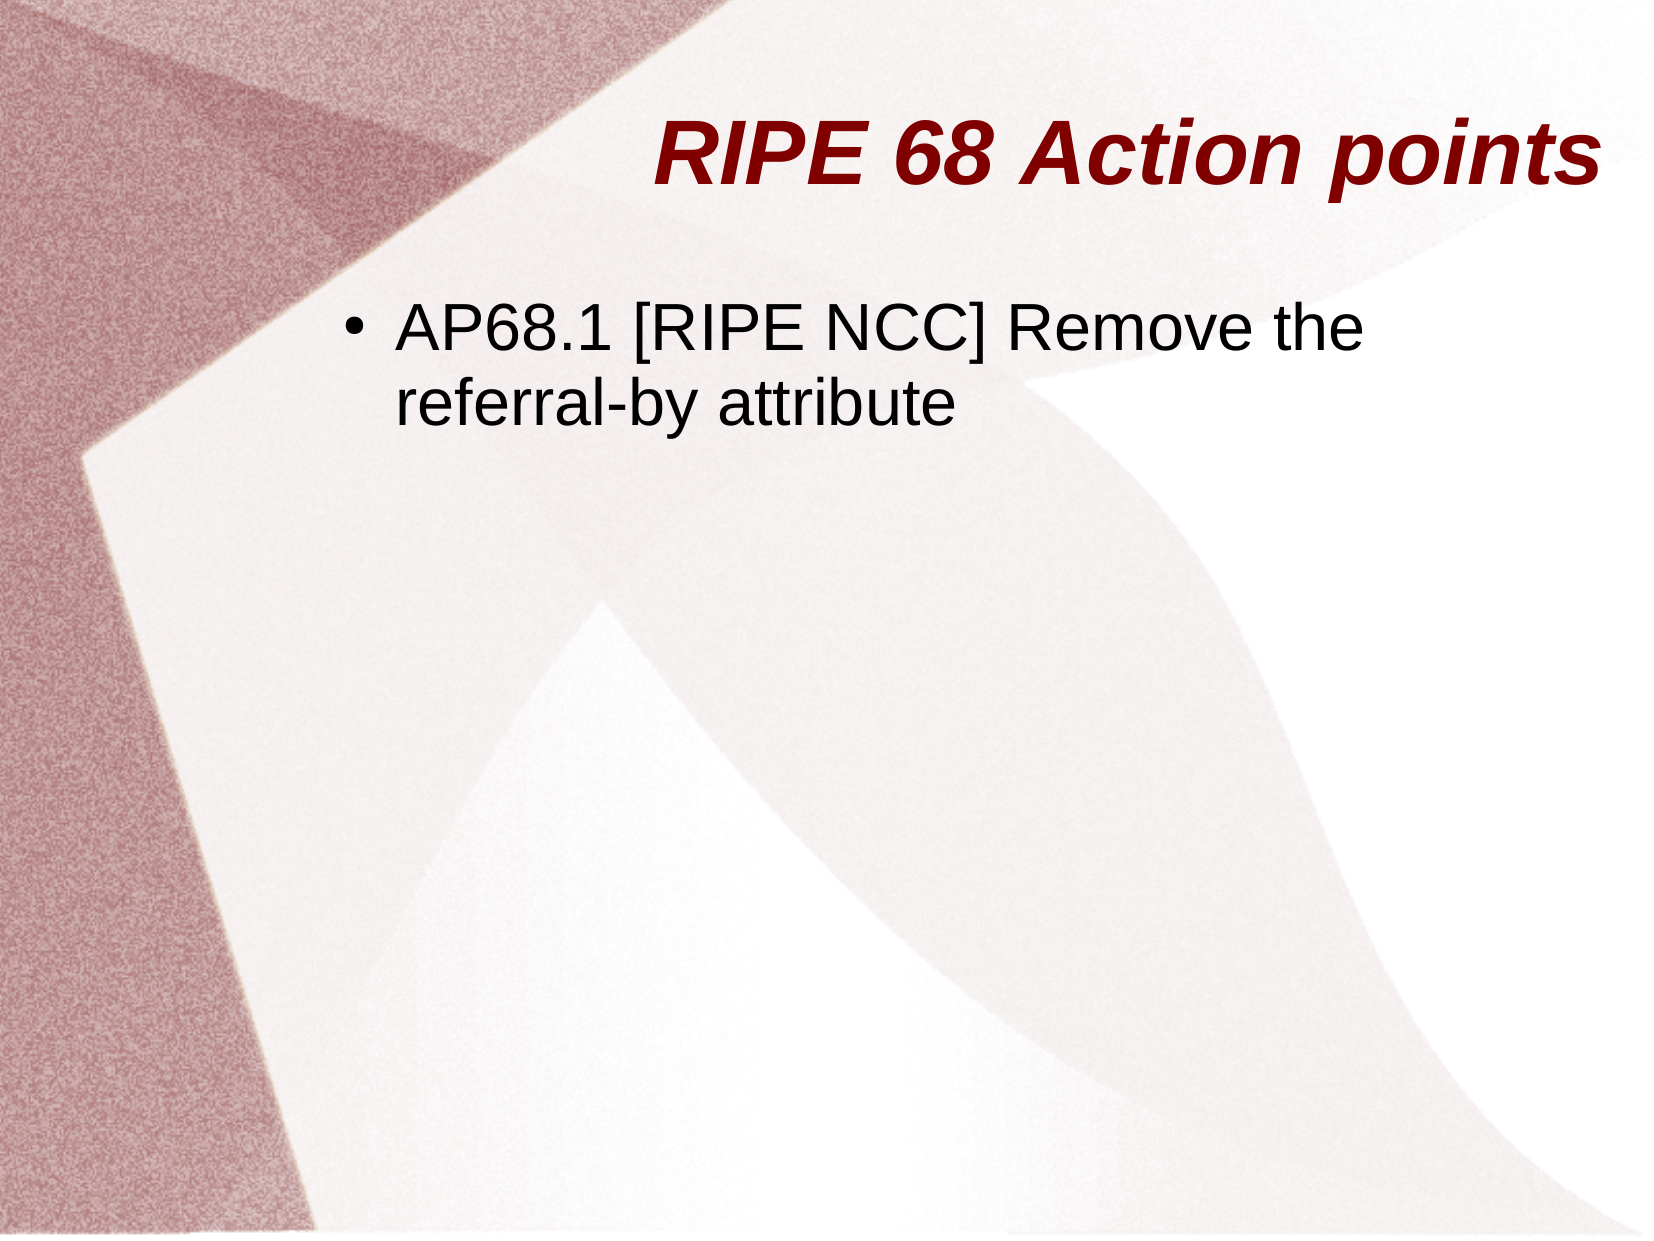

# RIPE 68 Action points
AP68.1 [RIPE NCC] Remove the referral-by attribute